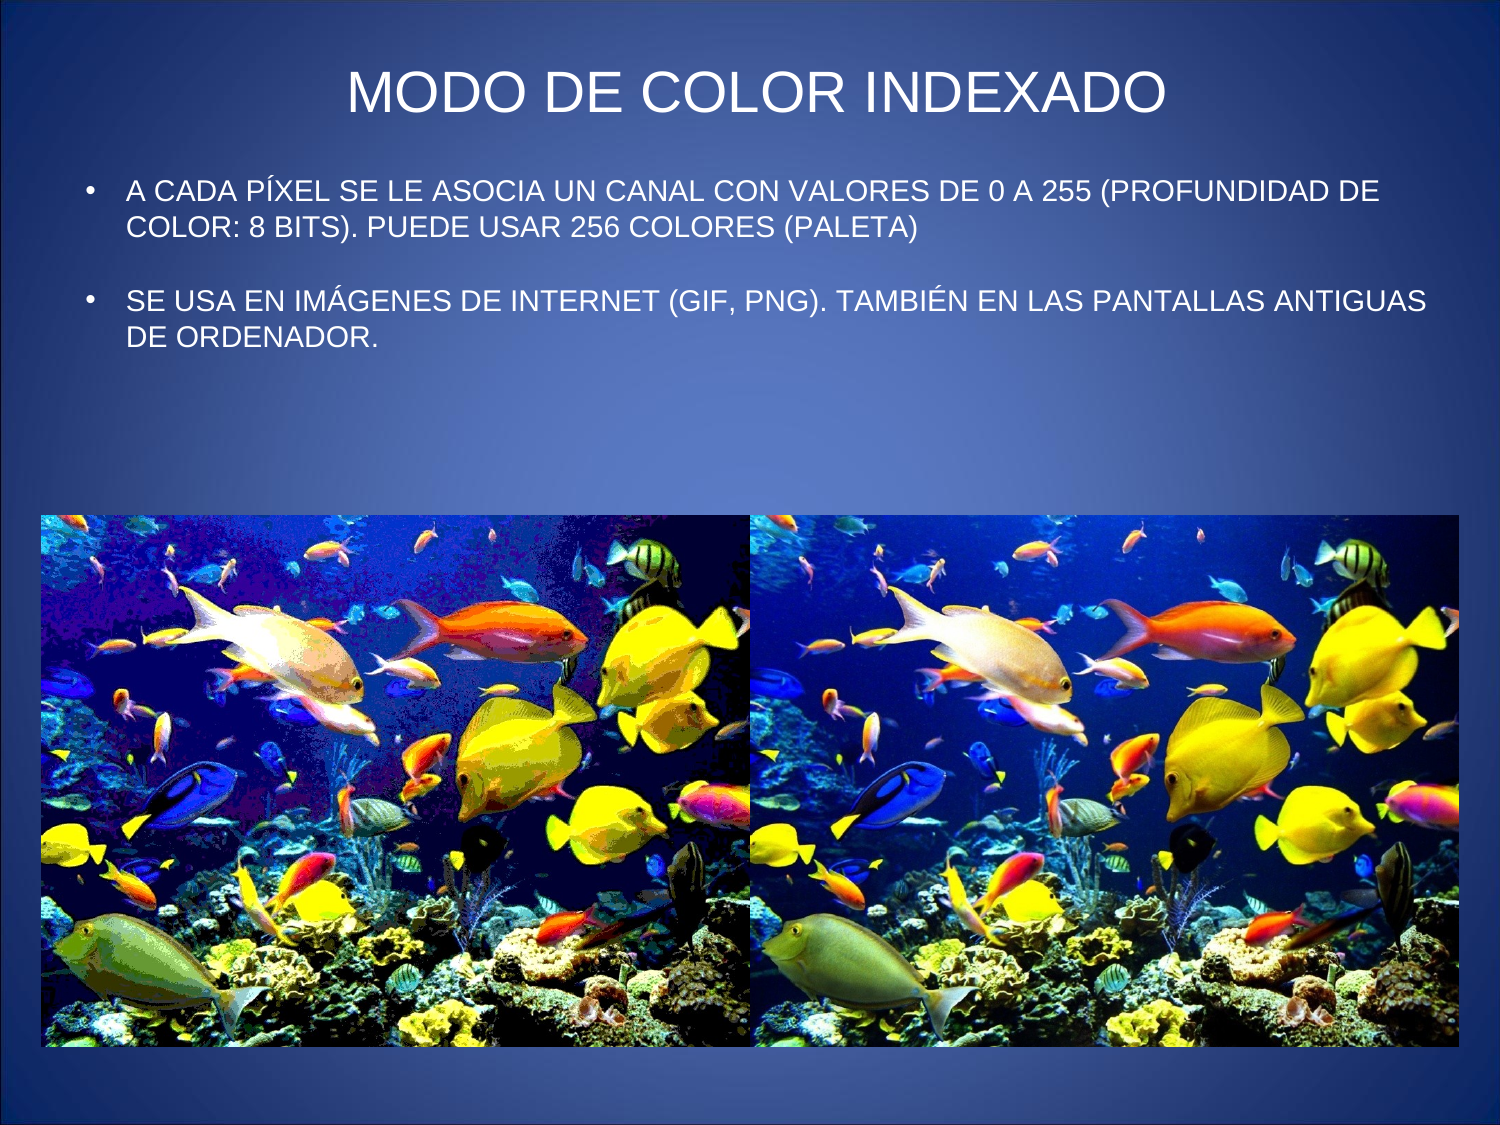

# MODO DE COLOR INDEXADO
A CADA PÍXEL SE LE ASOCIA UN CANAL CON VALORES DE 0 A 255 (PROFUNDIDAD DE COLOR: 8 BITS). PUEDE USAR 256 COLORES (PALETA)
SE USA EN IMÁGENES DE INTERNET (GIF, PNG). TAMBIÉN EN LAS PANTALLAS ANTIGUAS DE ORDENADOR.